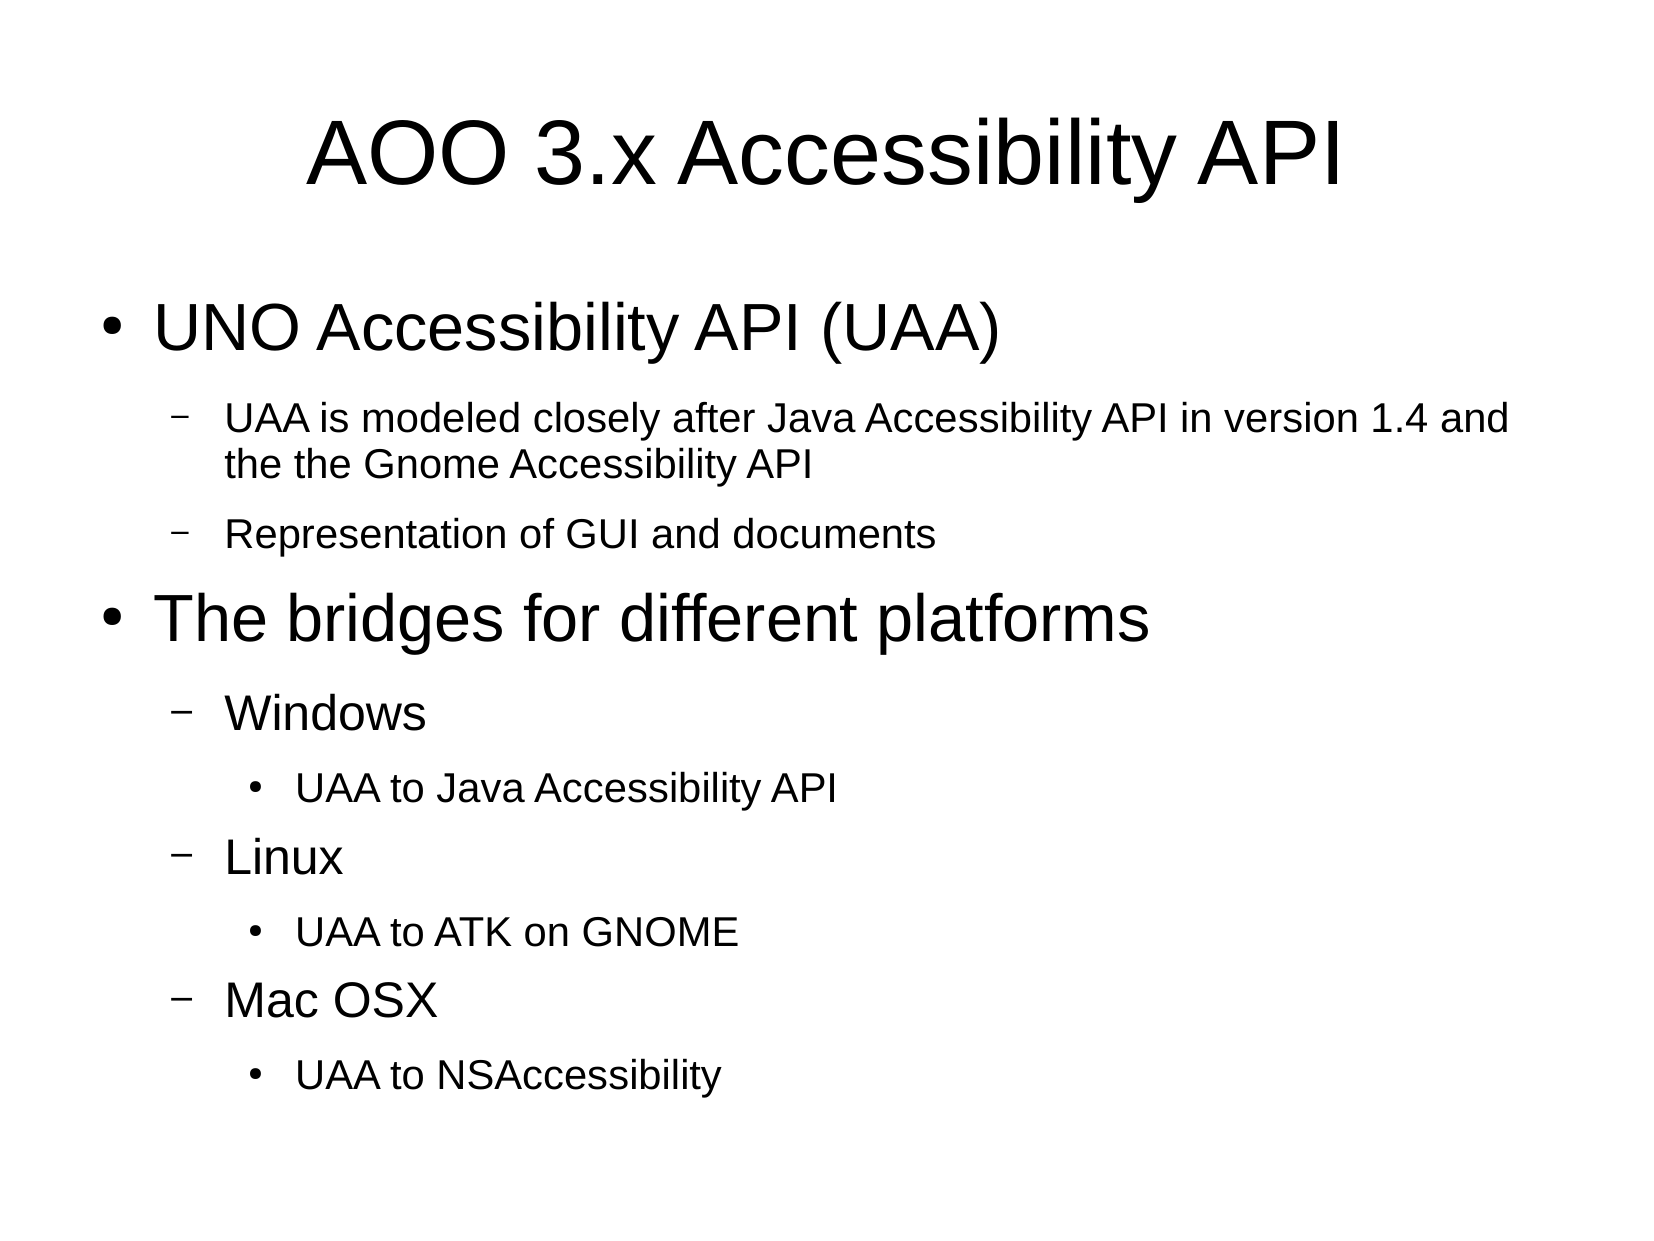

# AOO 3.x Accessibility API
UNO Accessibility API (UAA)
UAA is modeled closely after Java Accessibility API in version 1.4 and the the Gnome Accessibility API
Representation of GUI and documents
The bridges for different platforms
Windows
UAA to Java Accessibility API
Linux
UAA to ATK on GNOME
Mac OSX
UAA to NSAccessibility